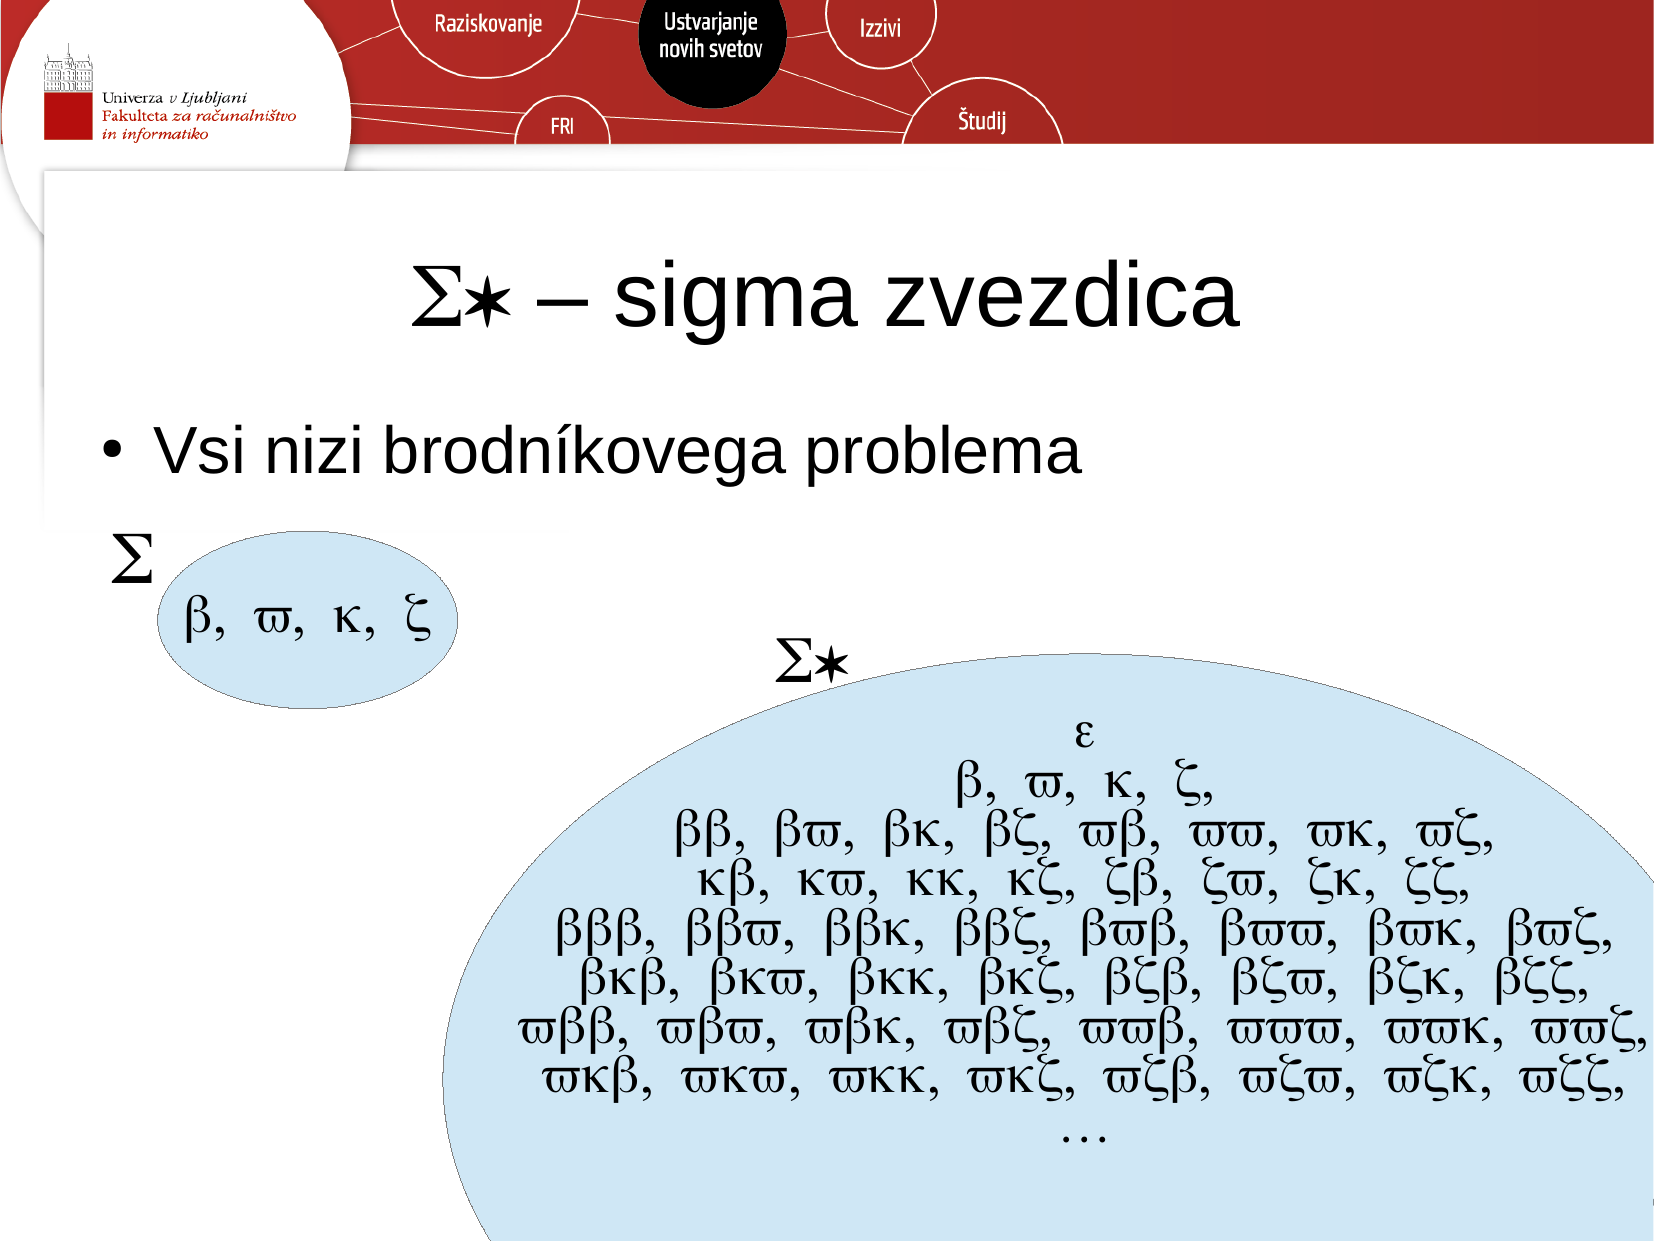

# Σ* – sigma zvezdica
Vsi nizi brodníkovega problema
Σ
b, v, k, z
Σ*
ε
b, v, k, z,
bb, bv, bk, bz, vb, vv, vk, vz,
kb, kv, kk, kz, zb, zv, zk, zz,
bbb, bbv, bbk, bbz, bvb, bvv, bvk, bvz,
bkb, bkv, bkk, bkz, bzb, bzv, bzk, bzz,
vbb, vbv, vbk, vbz, vvb, vvv, vvk, vvz,
vkb, vkv, vkk, vkz, vzb, vzv, vzk, vzz,
…